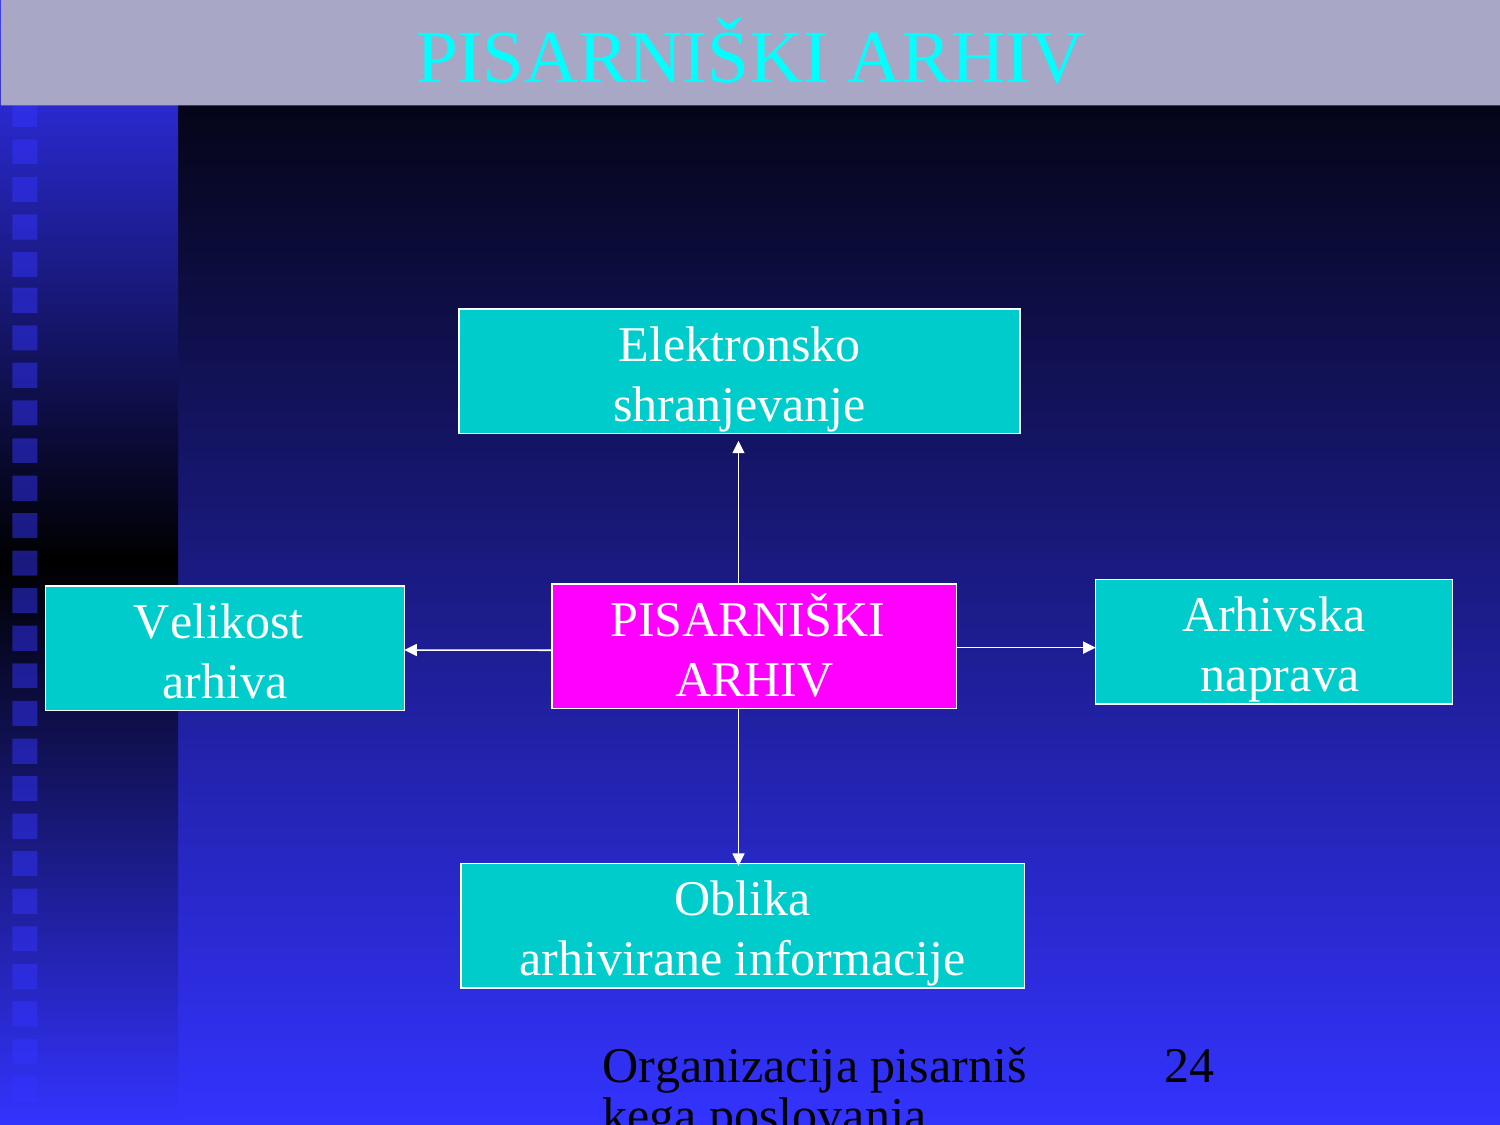

PISARNIŠKI ARHIV
Elektronsko
shranjevanje
Arhivska
 naprava
PISARNIŠKI
ARHIV
Velikost
arhiva
Oblika
arhivirane informacije
Organizacija pisarniškega poslovanja
24